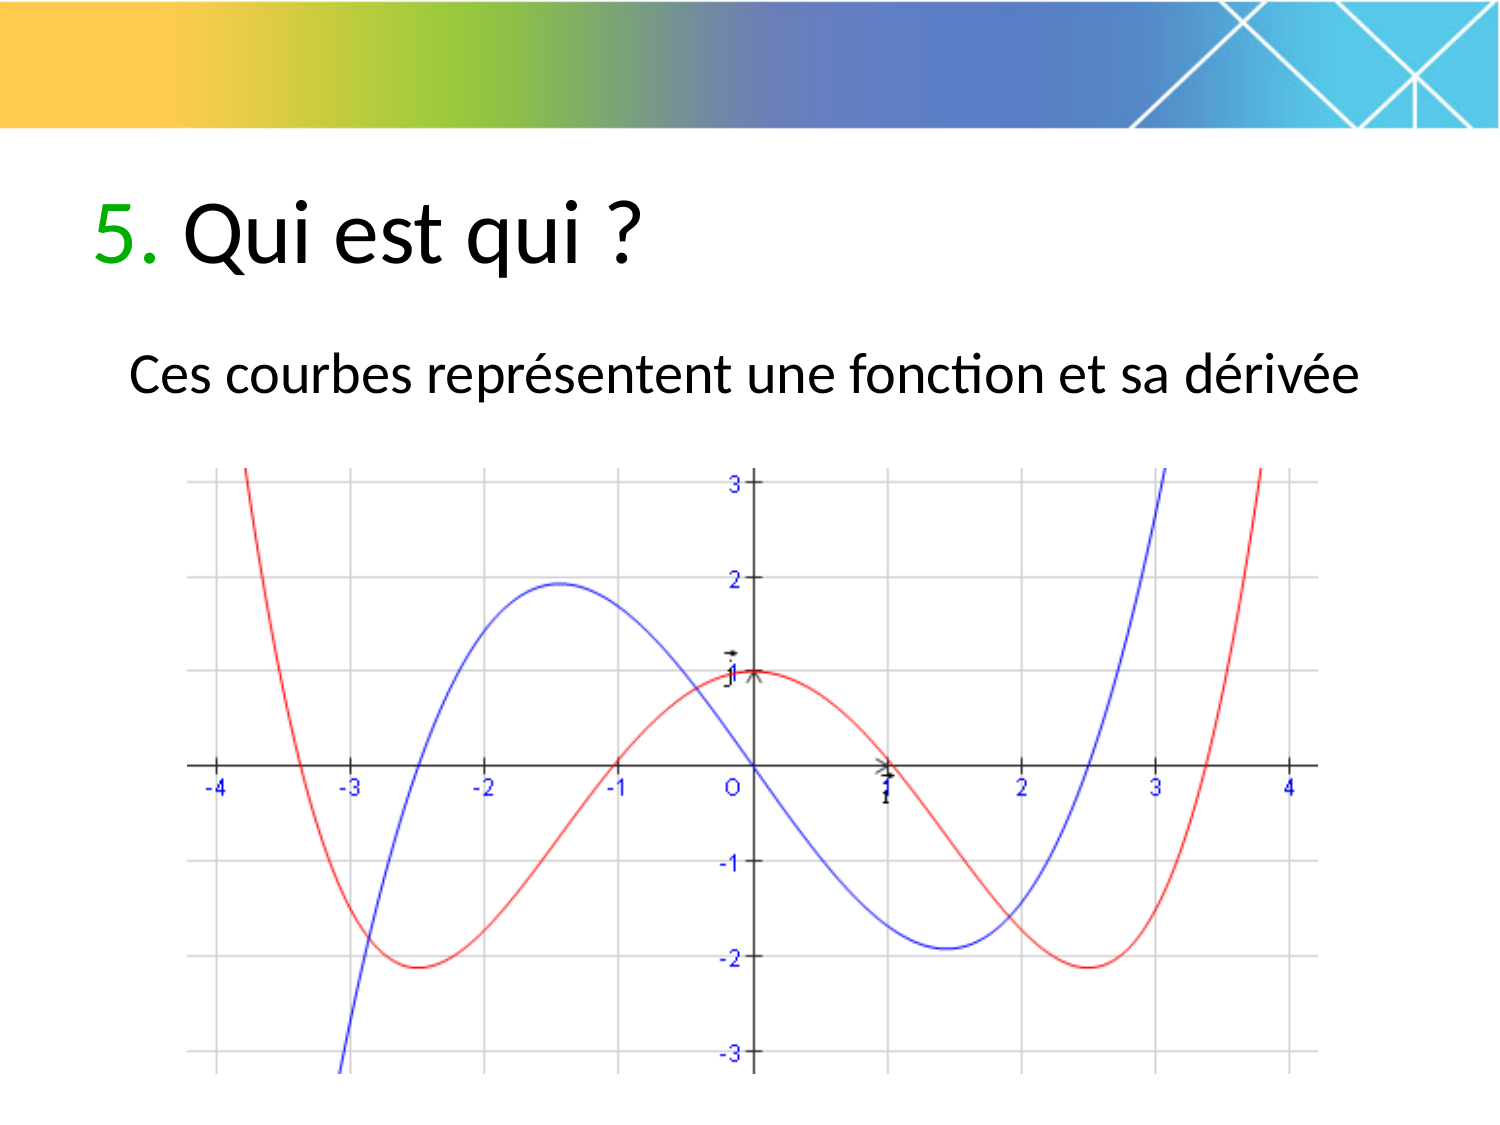

# 5. Qui est qui ?
Ces courbes représentent une fonction et sa dérivée